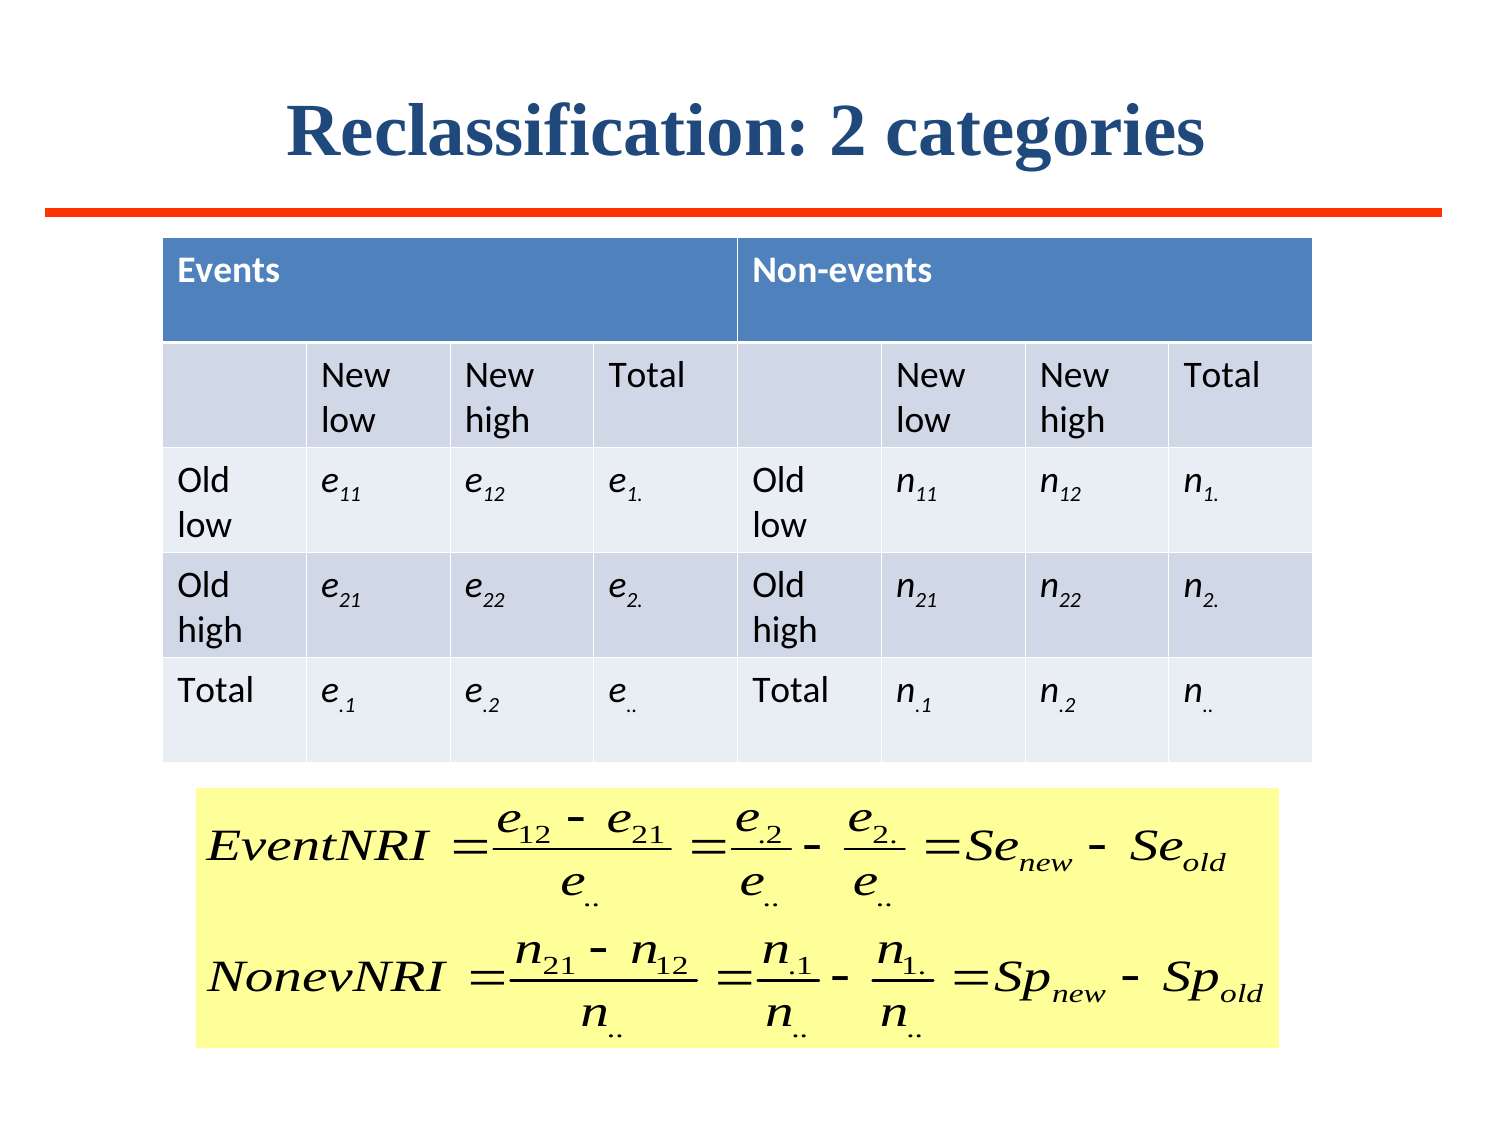

Reclassification: 2 categories
| Events | | | | Non-events | | | |
| --- | --- | --- | --- | --- | --- | --- | --- |
| | New low | New high | Total | | New low | New high | Total |
| Old low | e11 | e12 | e1. | Old low | n11 | n12 | n1. |
| Old high | e21 | e22 | e2. | Old high | n21 | n22 | n2. |
| Total | e.1 | e.2 | e.. | Total | n.1 | n.2 | n.. |